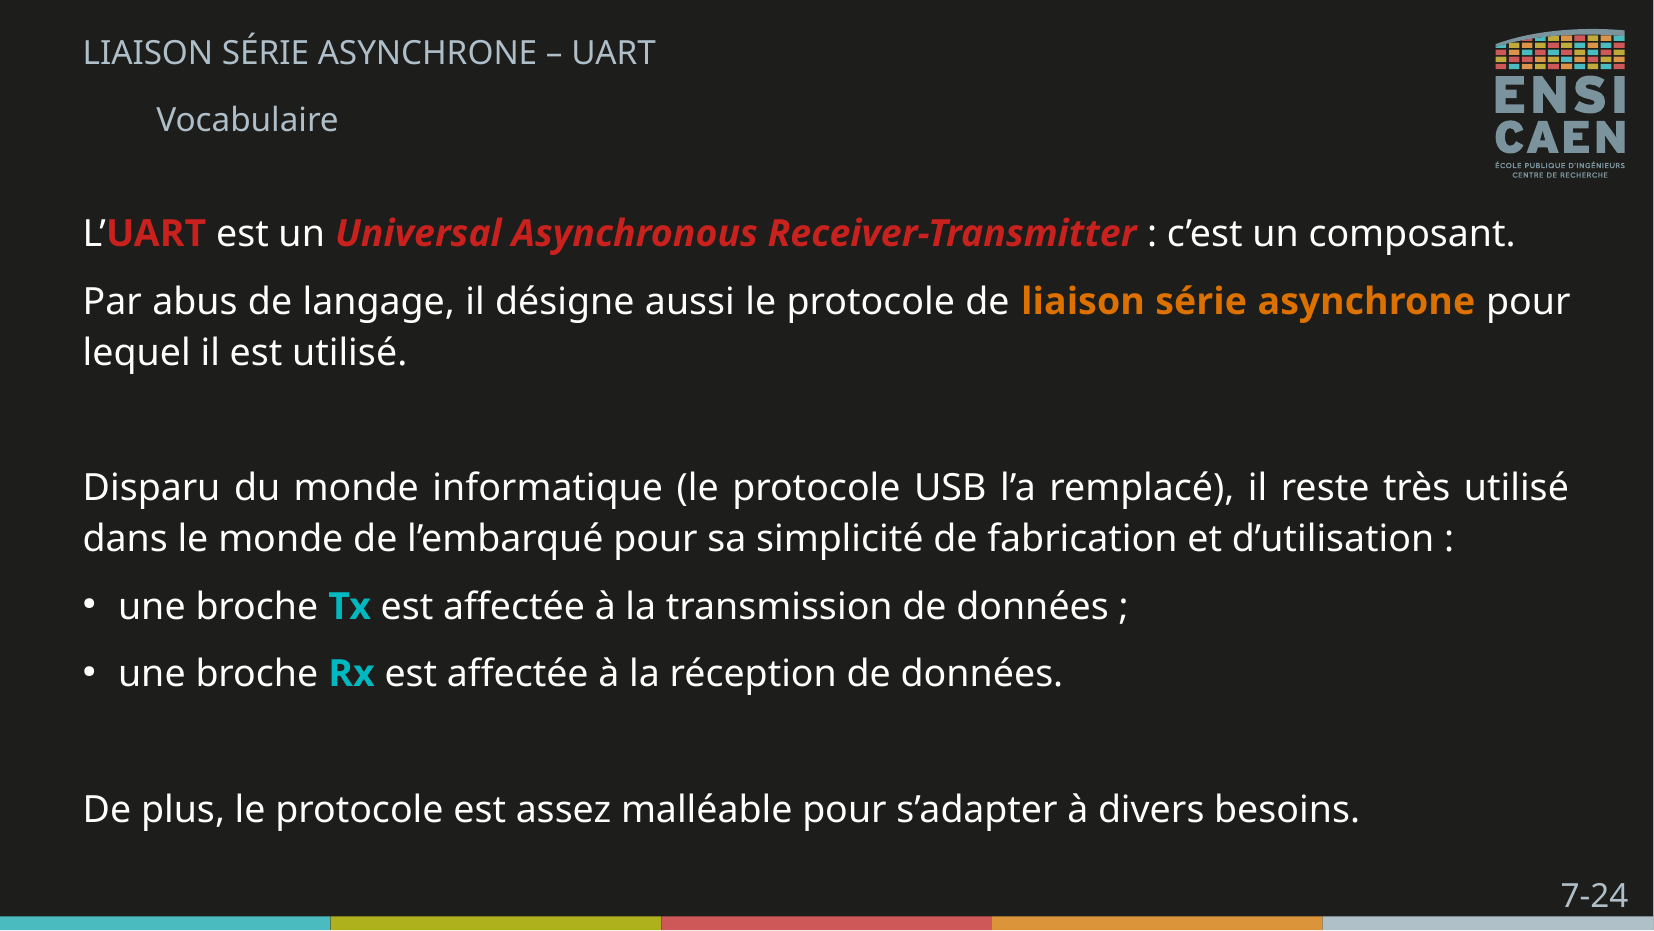

# LIAISON SÉRIE ASYNCHRONE – UART Vocabulaire
L’UART est un Universal Asynchronous Receiver-Transmitter : c’est un composant.
Par abus de langage, il désigne aussi le protocole de liaison série asynchrone pour lequel il est utilisé.
Disparu du monde informatique (le protocole USB l’a remplacé), il reste très utilisé dans le monde de l’embarqué pour sa simplicité de fabrication et d’utilisation :
une broche Tx est affectée à la transmission de données ;
une broche Rx est affectée à la réception de données.
De plus, le protocole est assez malléable pour s’adapter à divers besoins.